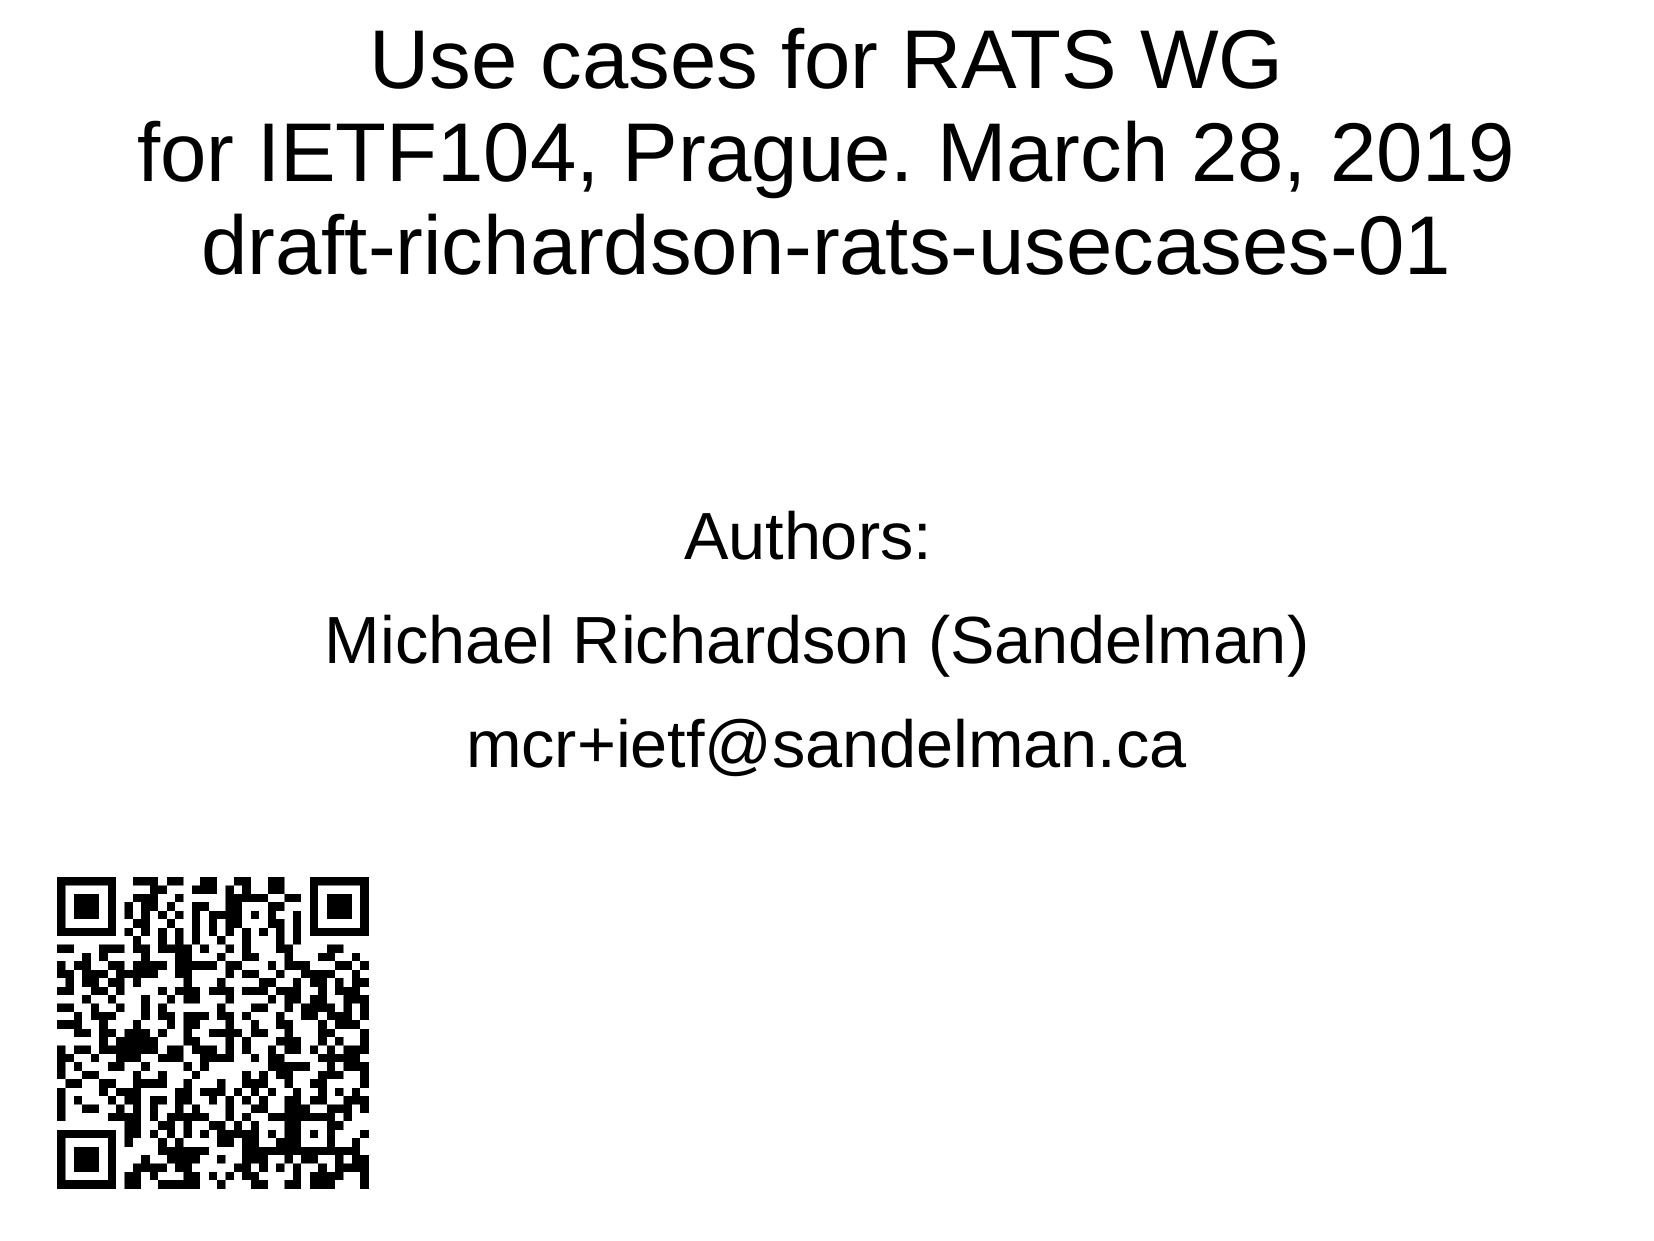

# Use cases for RATS WG for IETF104, Prague. March 28, 2019 draft-richardson-rats-usecases-01
Authors:
Michael Richardson (Sandelman)
mcr+ietf@sandelman.ca